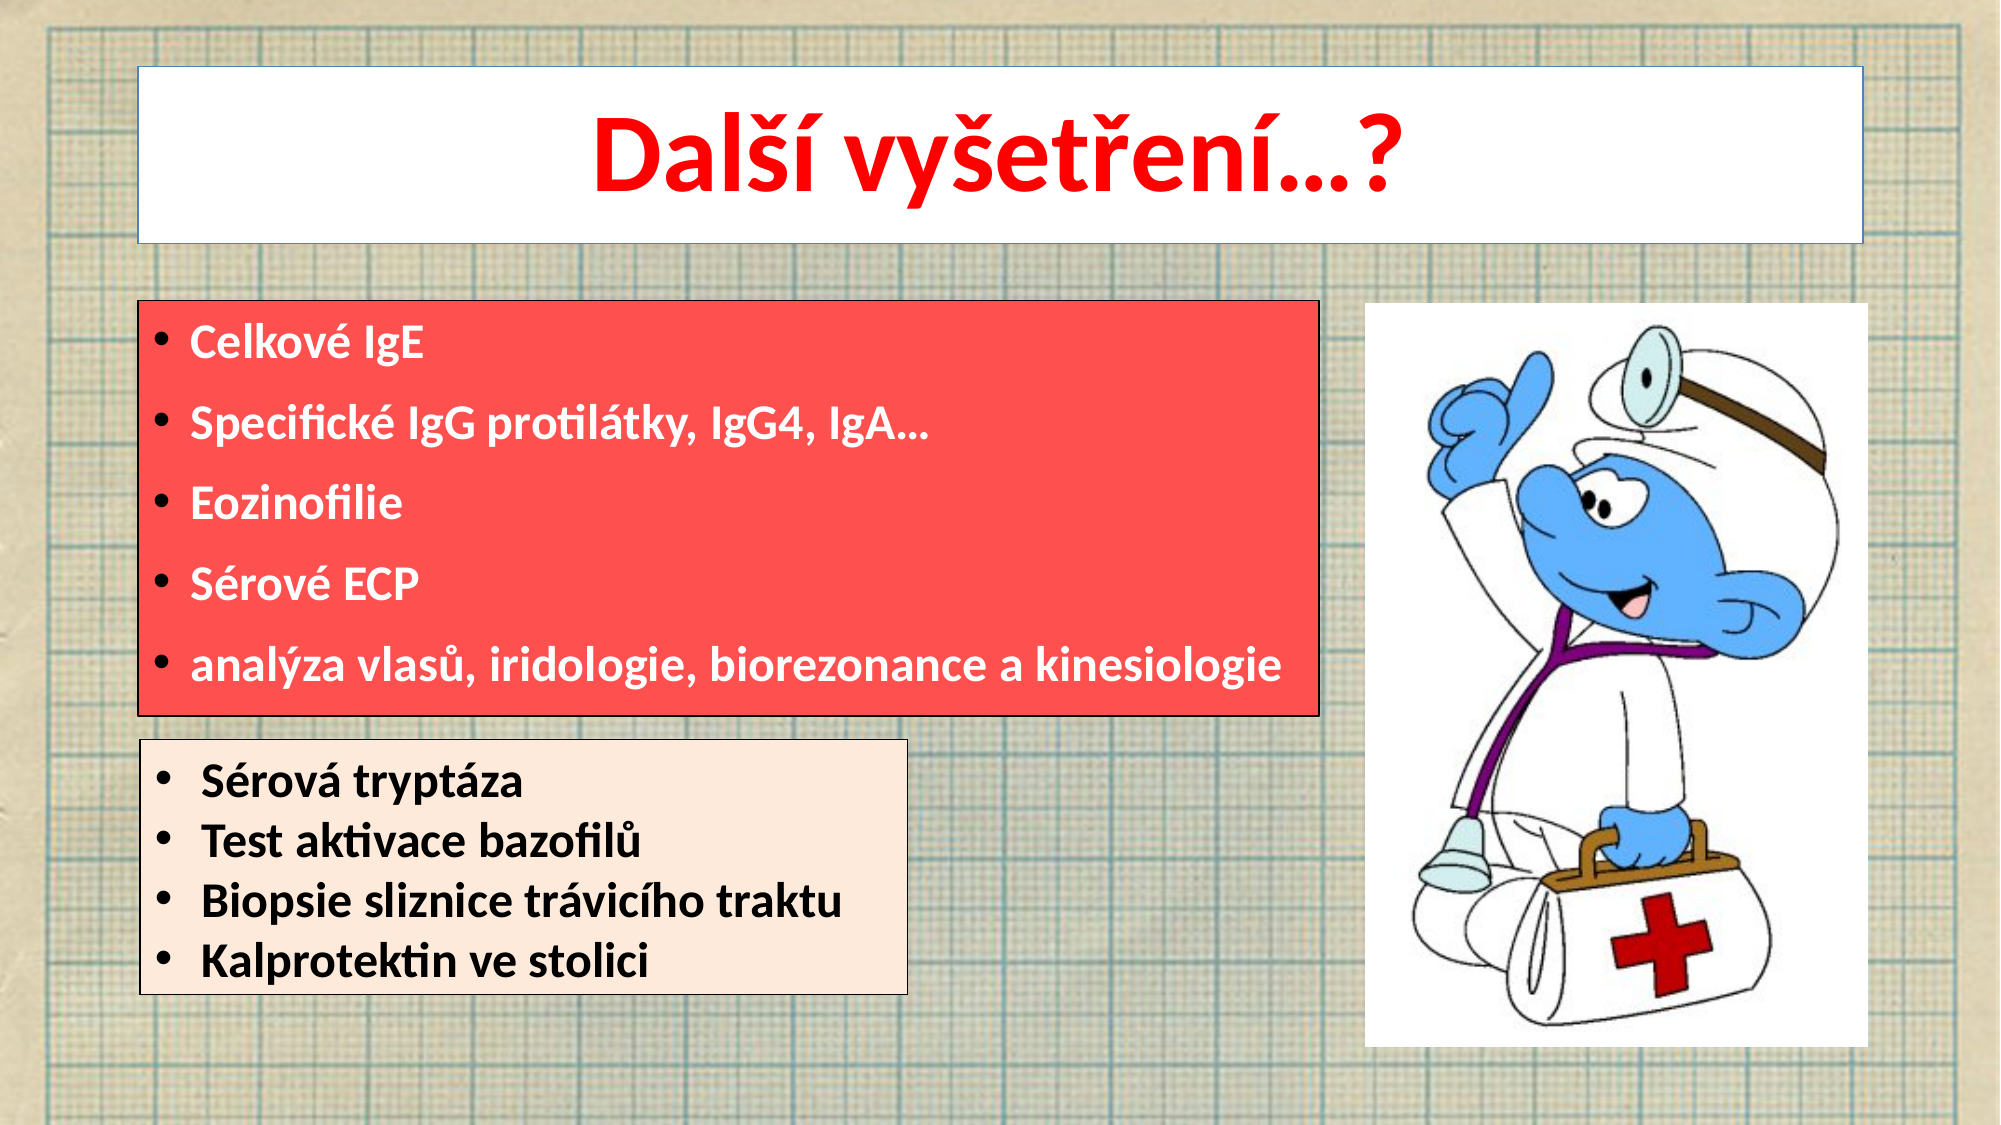

Další vyšetření…?
# Celkové IgE
Specifické IgG protilátky, IgG4, IgA…
Eozinofilie
Sérové ECP
analýza vlasů, iridologie, biorezonance a kinesiologie
Sérová tryptáza
Test aktivace bazofilů
Biopsie sliznice trávicího traktu
Kalprotektin ve stolici